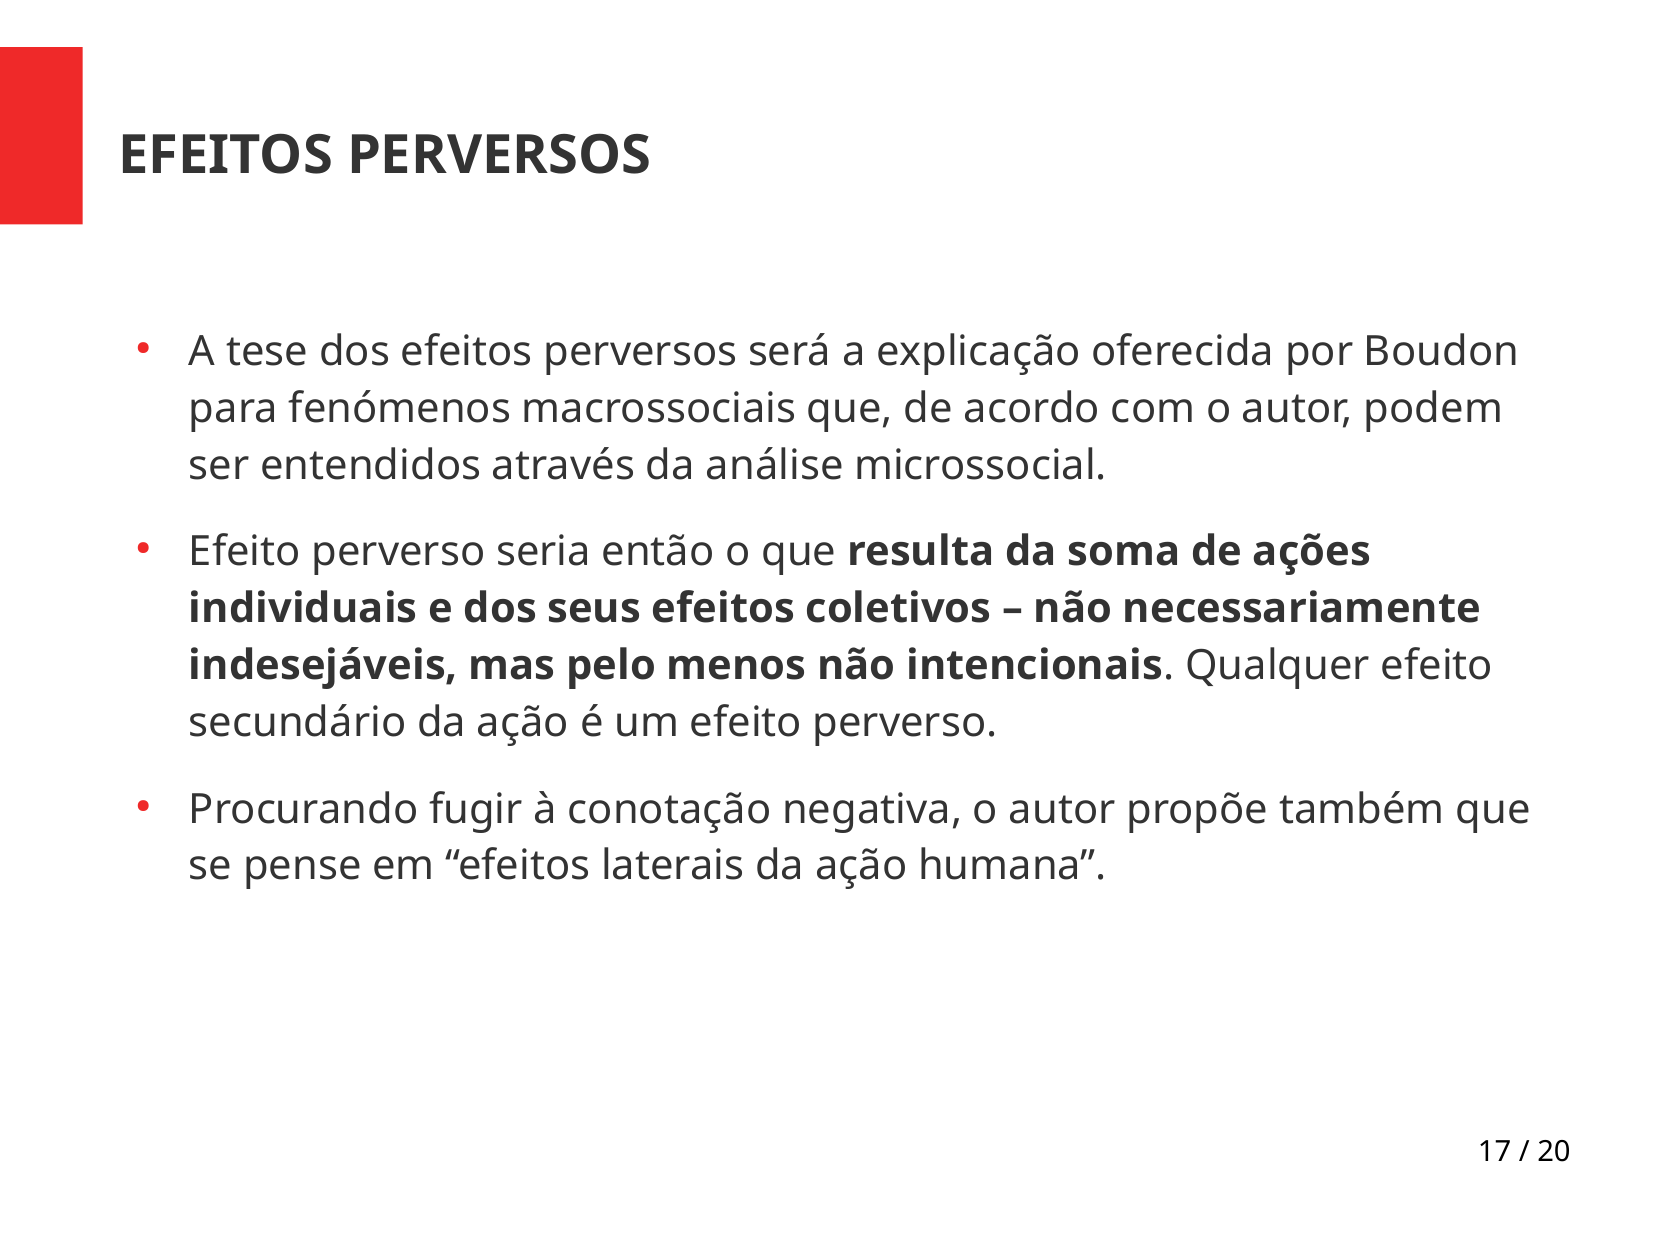

# EFEITOS PERVERSOS
A tese dos efeitos perversos será a explicação oferecida por Boudon para fenómenos macrossociais que, de acordo com o autor, podem ser entendidos através da análise microssocial.
Efeito perverso seria então o que resulta da soma de ações individuais e dos seus efeitos coletivos – não necessariamente indesejáveis, mas pelo menos não intencionais. Qualquer efeito secundário da ação é um efeito perverso.
Procurando fugir à conotação negativa, o autor propõe também que se pense em “efeitos laterais da ação humana”.
17